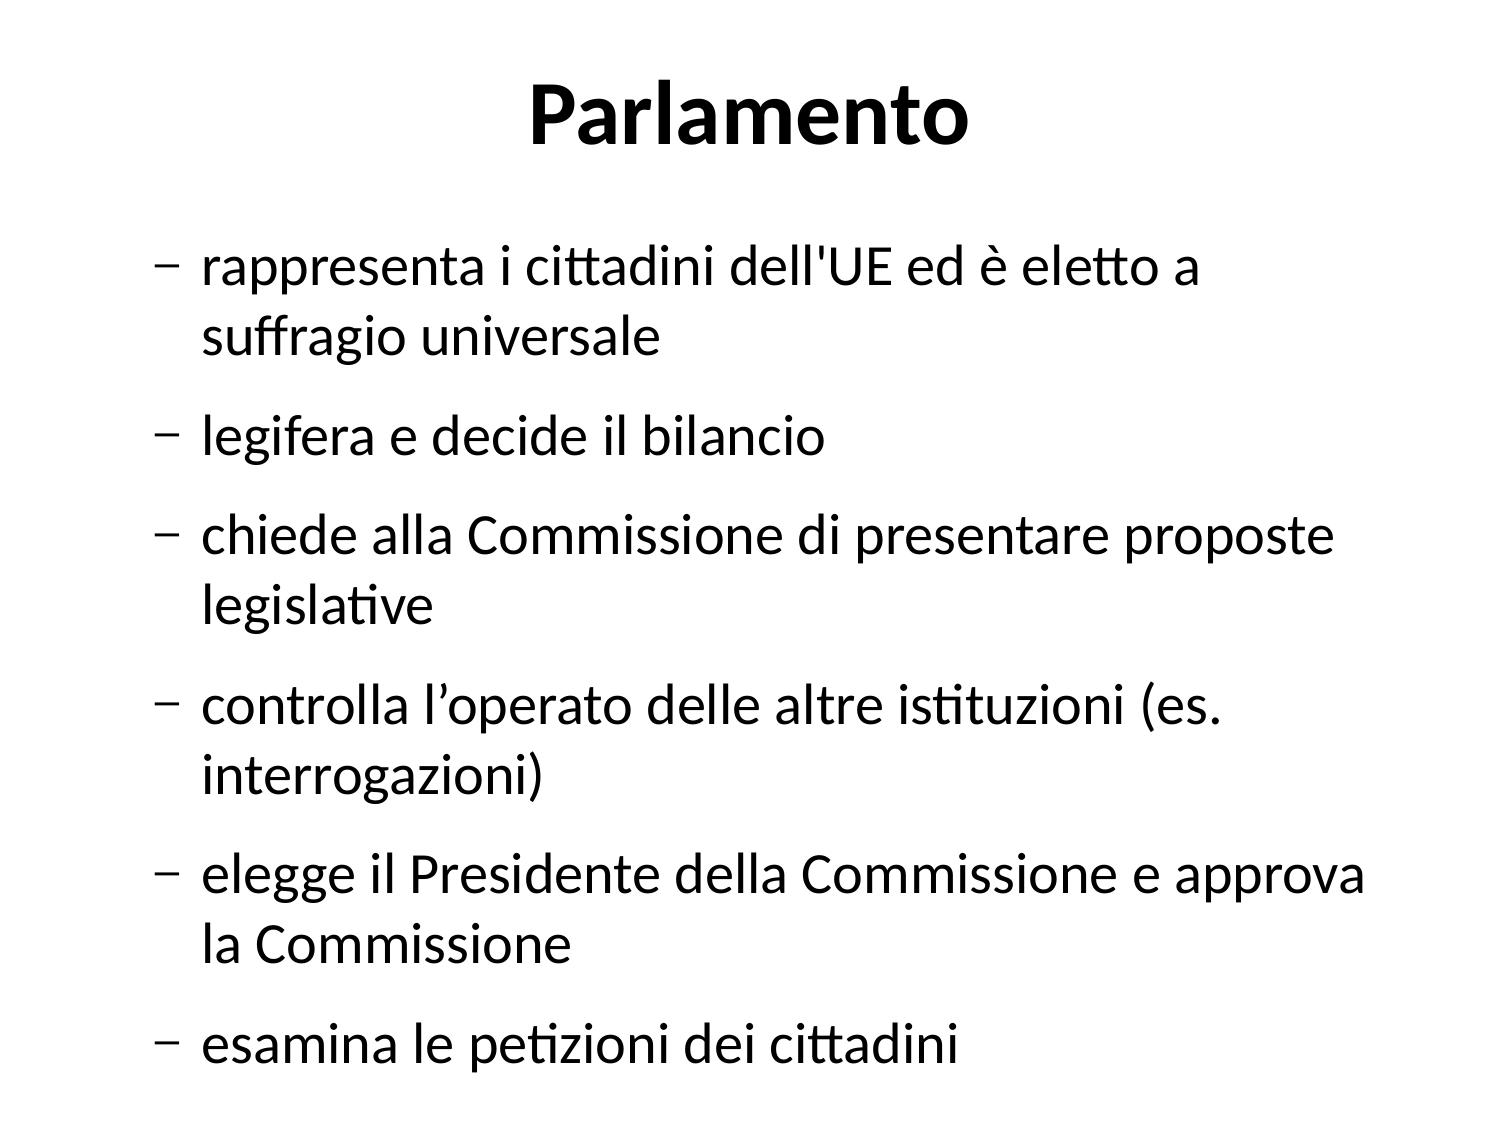

# Parlamento
rappresenta i cittadini dell'UE ed è eletto a suffragio universale
legifera e decide il bilancio
chiede alla Commissione di presentare proposte legislative
controlla l’operato delle altre istituzioni (es. interrogazioni)
elegge il Presidente della Commissione e approva la Commissione
esamina le petizioni dei cittadini